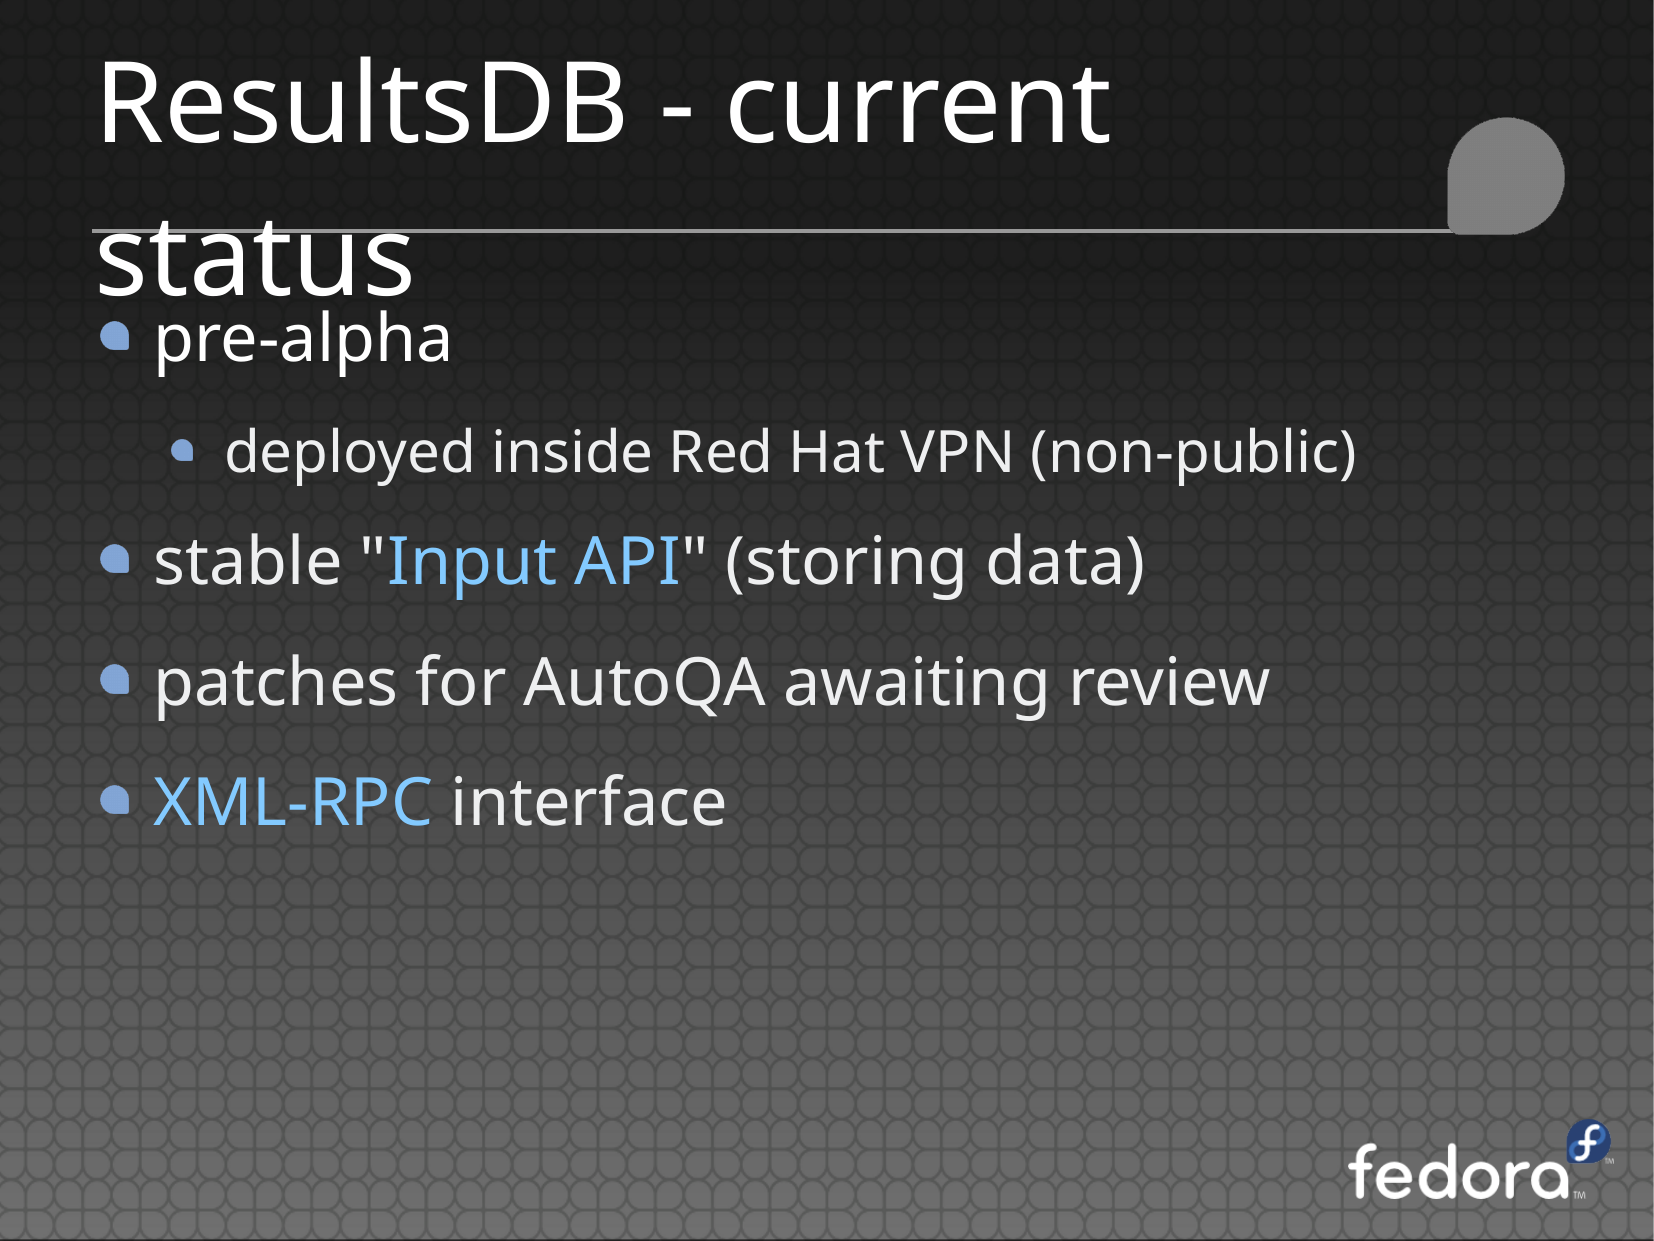

ResultsDB - current status
# pre-alpha
deployed inside Red Hat VPN (non-public)
stable "Input API" (storing data)
patches for AutoQA awaiting review
XML-RPC interface